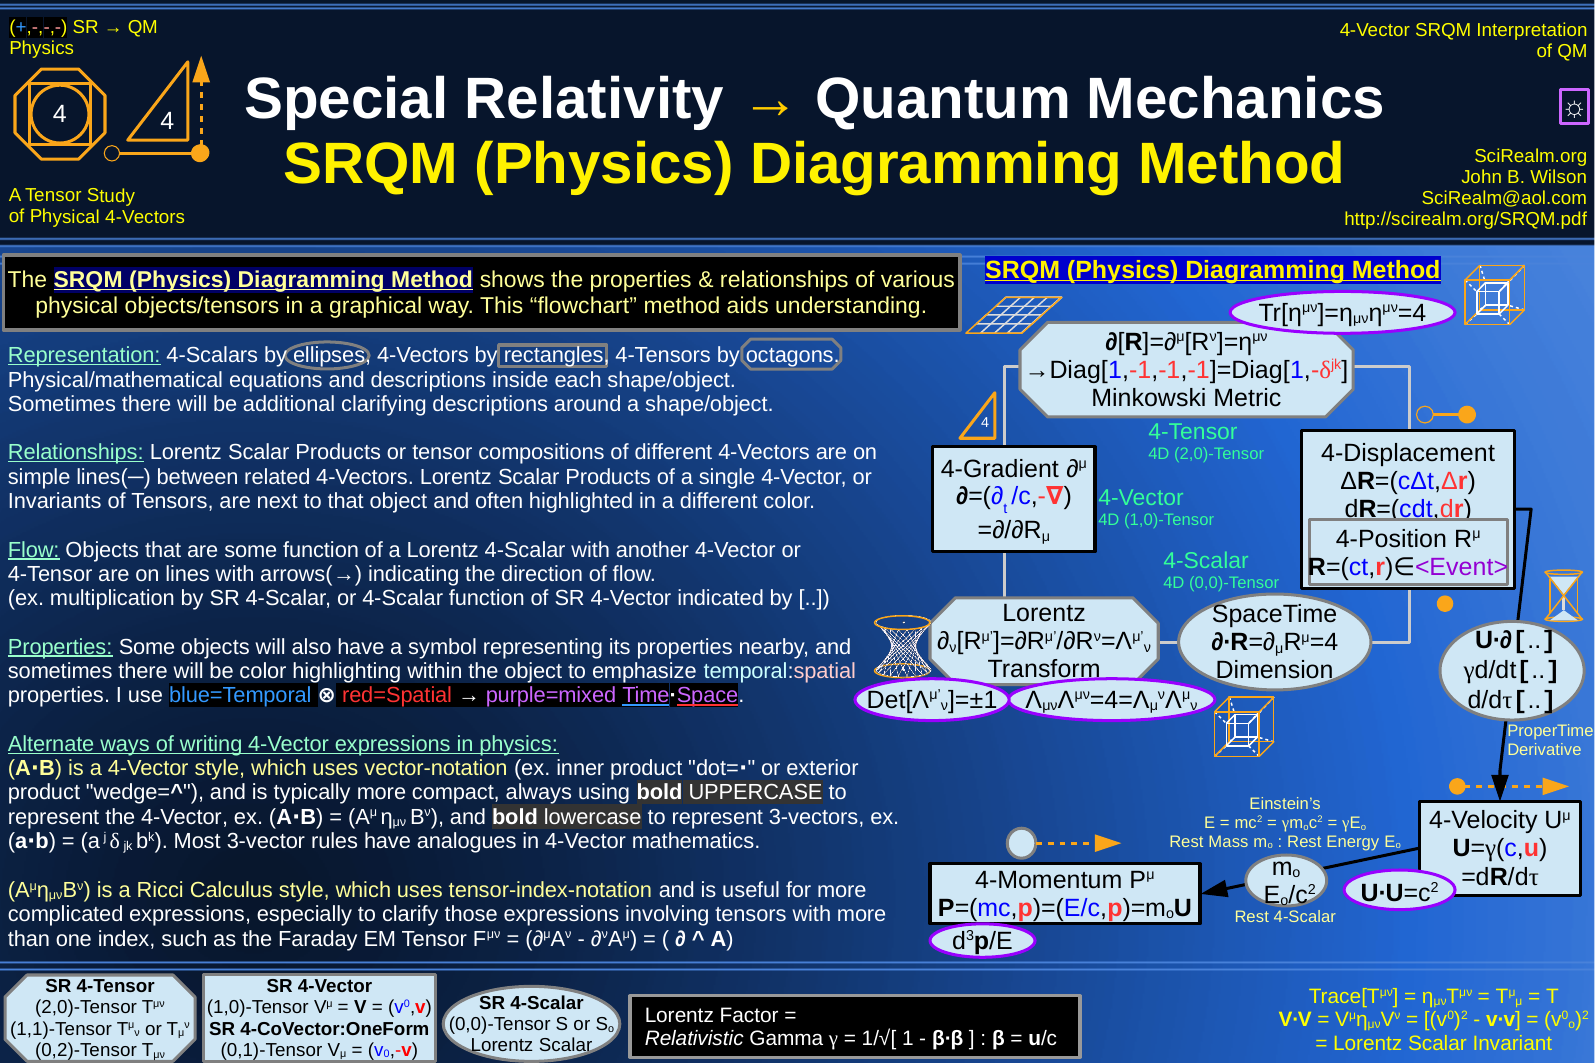

(+,-,-,-) SR → QM
Physics
A Tensor Study
of Physical 4-Vectors
4-Vector SRQM Interpretation
of QM
SciRealm.org
John B. Wilson
SciRealm@aol.com
http://scirealm.org/SRQM.pdf
# Special Relativity → Quantum Mechanics SRQM (Physics) Diagramming Method
4
4
☼
SRQM (Physics) Diagramming Method
The SRQM (Physics) Diagramming Method shows the properties & relationships of various
physical objects/tensors in a graphical way. This “flowchart” method aids understanding.
Tr[ημν]=ημνημν=4
∂[R]=∂μ[Rν]=ημν
→Diag[1,-1,-1,-1]=Diag[1,-δjk]
Minkowski Metric
Representation: 4-Scalars by ellipses, 4-Vectors by rectangles, 4-Tensors by octagons.
Physical/mathematical equations and descriptions inside each shape/object.
Sometimes there will be additional clarifying descriptions around a shape/object.
Relationships: Lorentz Scalar Products or tensor compositions of different 4-Vectors are on simple lines(─) between related 4-Vectors. Lorentz Scalar Products of a single 4-Vector, or Invariants of Tensors, are next to that object and often highlighted in a different color.
Flow: Objects that are some function of a Lorentz 4-Scalar with another 4-Vector or
4-Tensor are on lines with arrows(→) indicating the direction of flow.
(ex. multiplication by SR 4-Scalar, or 4-Scalar function of SR 4-Vector indicated by [..])
Properties: Some objects will also have a symbol representing its properties nearby, and sometimes there will be color highlighting within the object to emphasize temporal:spatial properties. I use blue=Temporal ⊗ red=Spatial → purple=mixed Time·Space.
Alternate ways of writing 4-Vector expressions in physics:
(A⋅B) is a 4-Vector style, which uses vector-notation (ex. inner product "dot=⋅" or exterior product "wedge=^"), and is typically more compact, always using bold UPPERCASE to represent the 4-Vector, ex. (A⋅B) = (Aμ ημν Bν), and bold lowercase to represent 3-vectors, ex. (a⋅b) = (a j δ jk bk). Most 3-vector rules have analogues in 4-Vector mathematics.
(AμημνBν) is a Ricci Calculus style, which uses tensor-index-notation and is useful for more complicated expressions, especially to clarify those expressions involving tensors with more than one index, such as the Faraday EM Tensor Fμν = (∂μAν - ∂νAμ) = ( ∂ ^ A)
 4
4-Tensor
4D (2,0)-Tensor
4-Displacement
ΔR=(cΔt,Δr)
dR=(cdt,dr)
4-Gradient ∂μ
∂=(∂t /c,-∇)
=∂/∂Rμ
4-Vector
4D (1,0)-Tensor
4-Position Rμ
R=(ct,r)∈<Event>
4-Scalar
4D (0,0)-Tensor
SpaceTime
∂∙R=∂μRμ=4
Dimension
Lorentz
∂ν[Rμ’]=∂Rμ’/∂Rν=Λμ’ν
Transform
 U∙∂[..]
γd/dt[..]
d/dτ[..]
Det[Λμ’ν]=±1
ΛμνΛμν=4=ΛμνΛμν
ProperTime
Derivative
Einstein’s
E = mc2 = γmoc2 = γEo
Rest Mass mo : Rest Energy Eo
Rest 4-Scalar
4-Velocity Uμ
U=γ(c,u)
=dR/dτ
mo
 Eo/c2
4-Momentum Pμ
P=(mc,p)=(E/c,p)=moU
U∙U=c2
d3p/E
SR 4-Tensor
(2,0)-Tensor Tμν
(1,1)-Tensor Tμν or Tμν
(0,2)-Tensor Tμν
SR 4-Vector
(1,0)-Tensor Vμ = V = (v0,v)
SR 4-CoVector:OneForm
(0,1)-Tensor Vμ = (v0,-v)
Trace[Tμν] = ημνTμν = Tμμ = T
V∙V = VμημνVν = [(v0)2 - v∙v] = (v0o)2
= Lorentz Scalar Invariant
SR 4-Scalar
(0,0)-Tensor S or So
Lorentz Scalar
Lorentz Factor =
Relativistic Gamma γ = 1/√[ 1 - β∙β ] : β = u/c